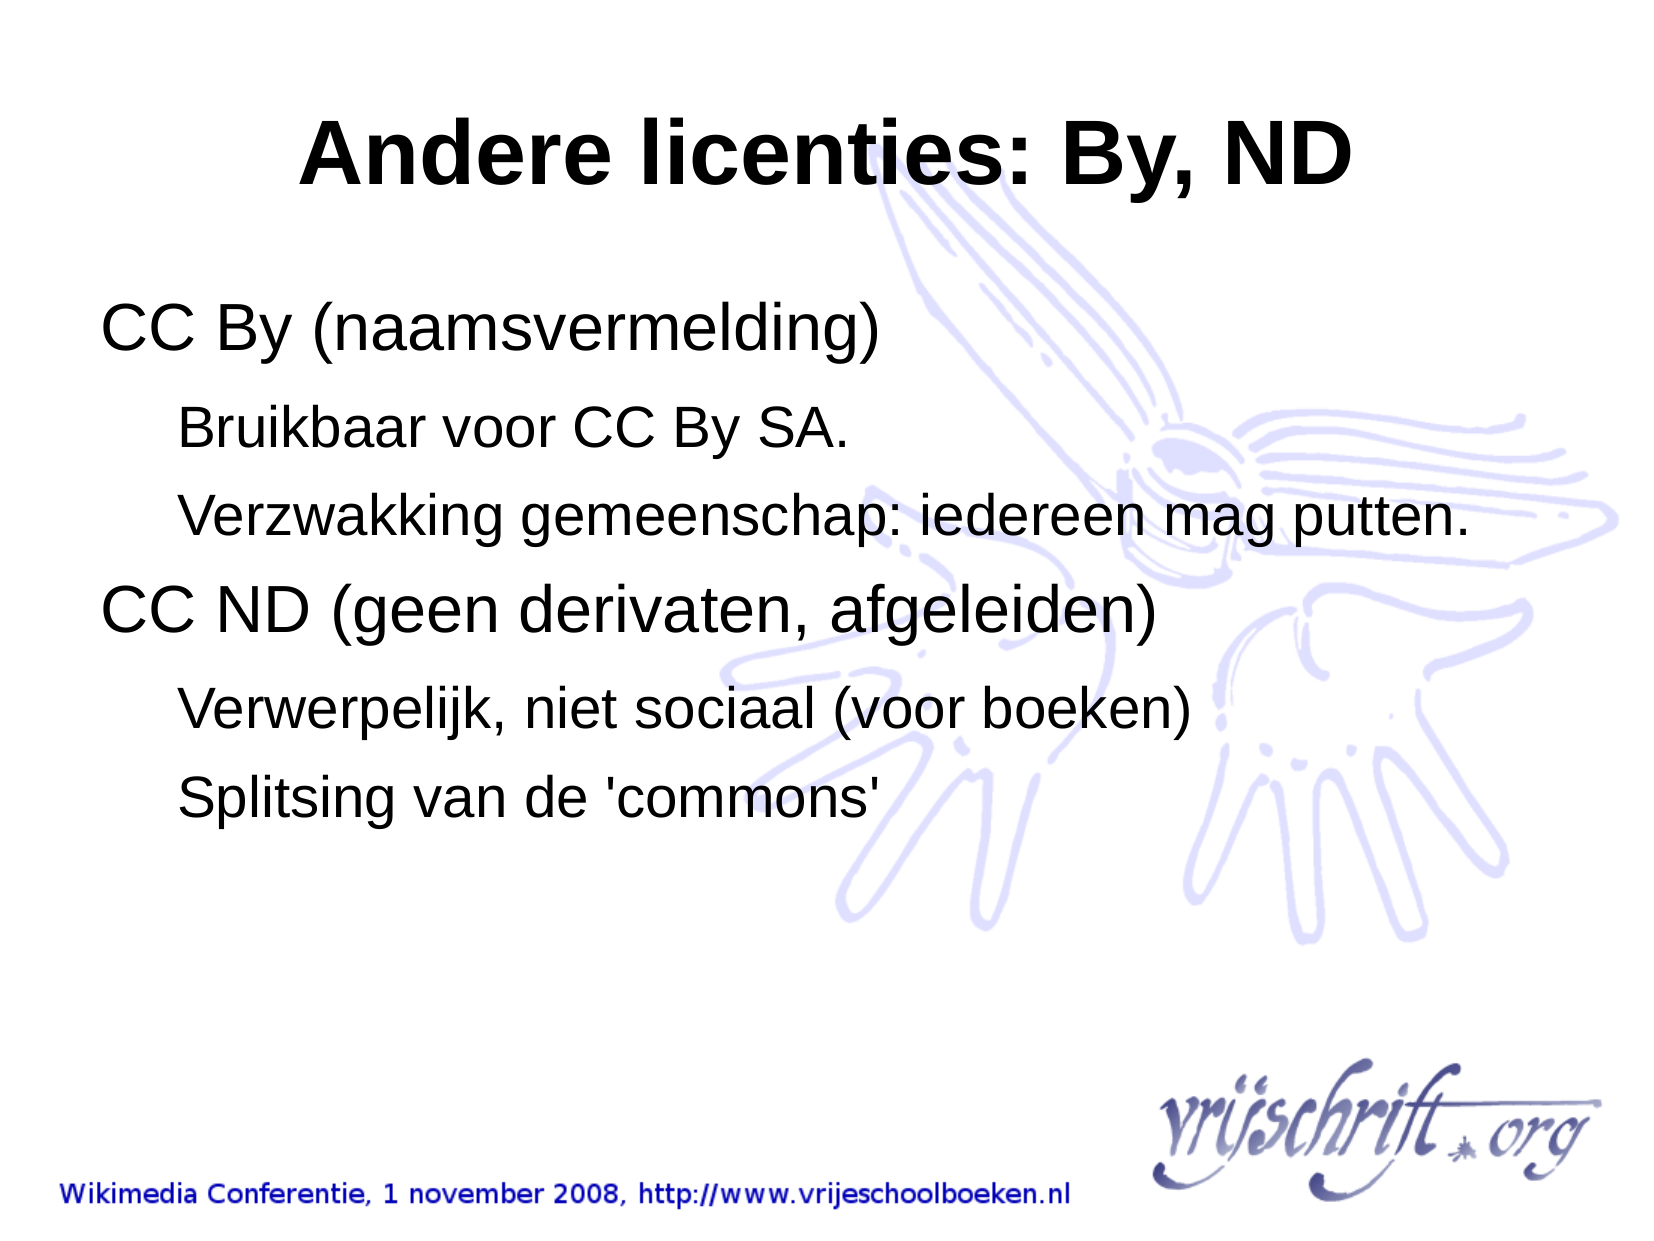

# Andere licenties: By, ND
CC By (naamsvermelding)
Bruikbaar voor CC By SA.
Verzwakking gemeenschap: iedereen mag putten.
CC ND (geen derivaten, afgeleiden)
Verwerpelijk, niet sociaal (voor boeken)
Splitsing van de 'commons'